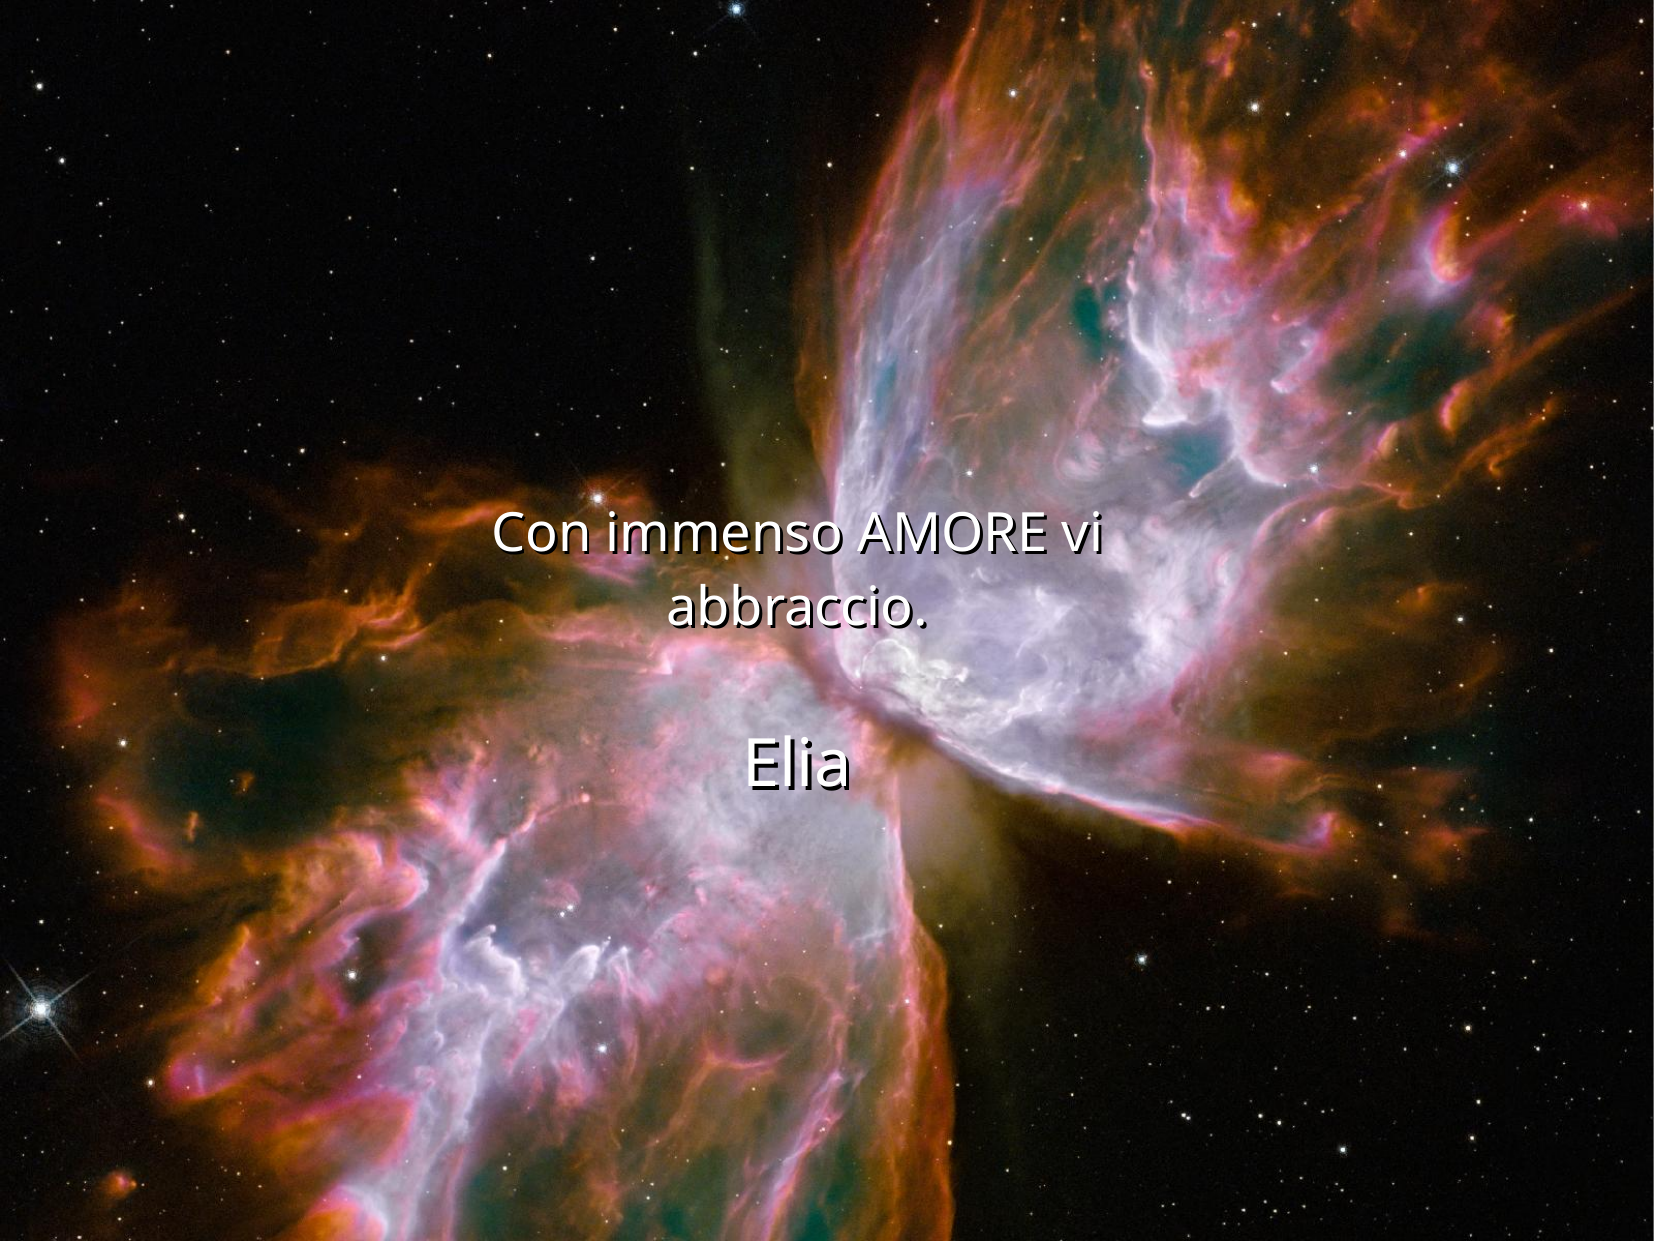

# Con immenso AMORE vi abbraccio. Elia